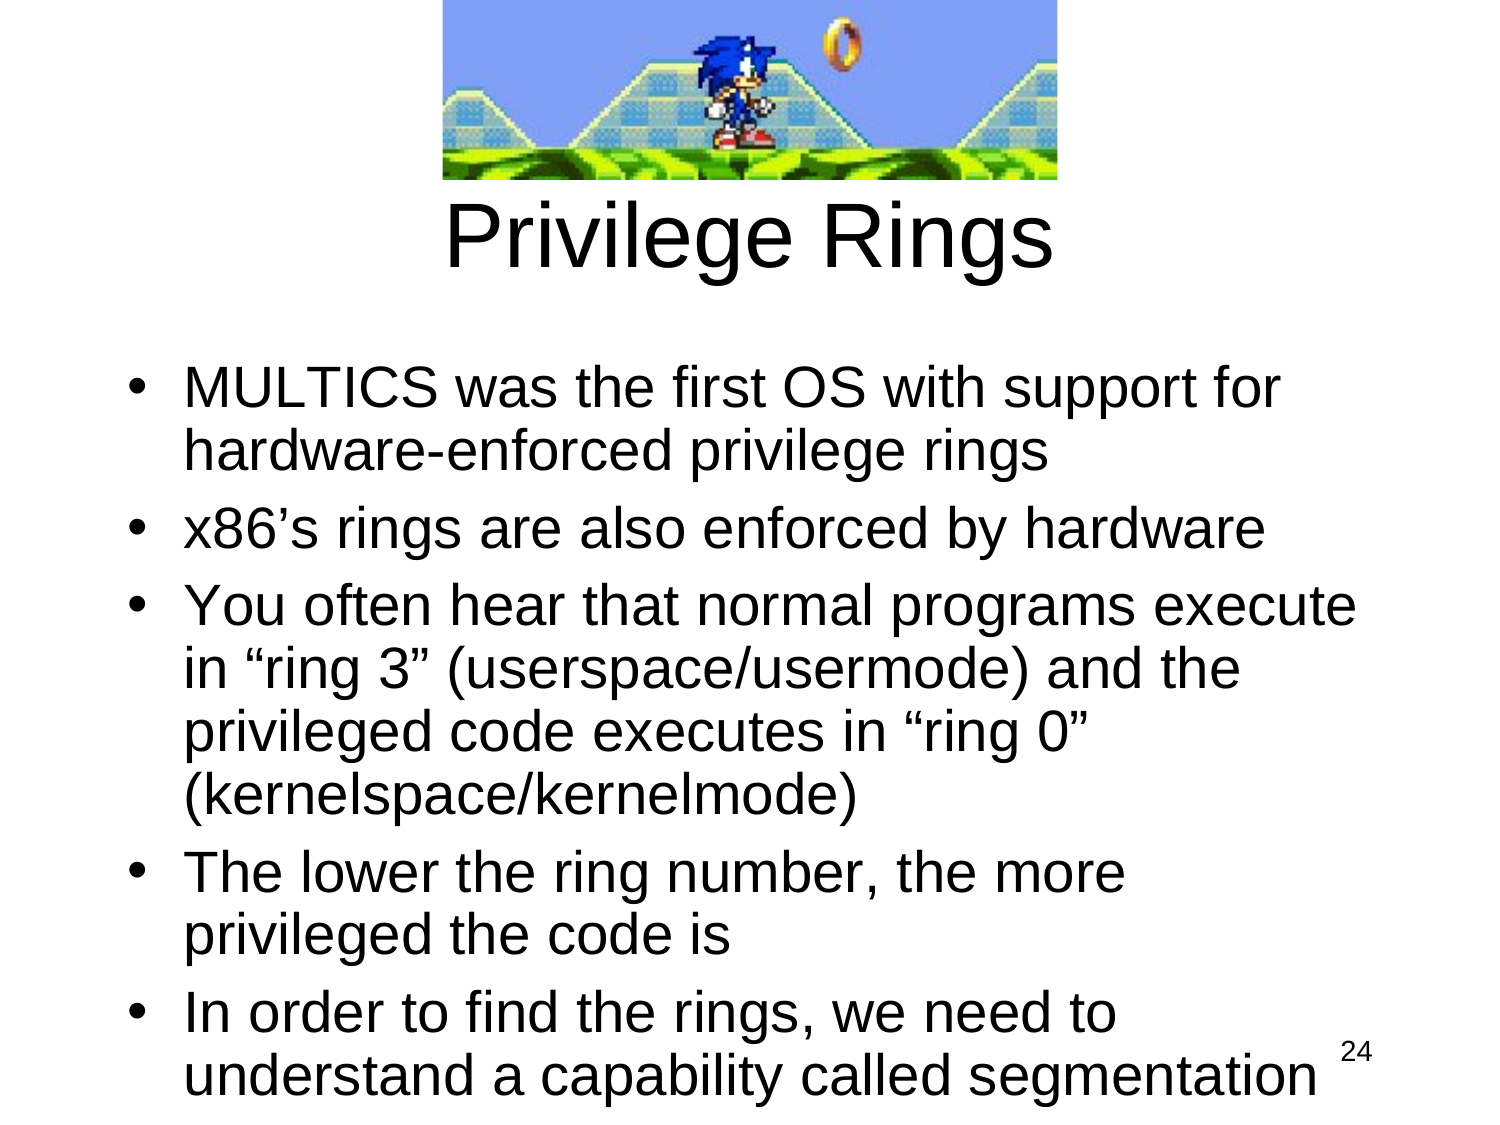

# Privilege Rings
MULTICS was the first OS with support for hardware-enforced privilege rings
x86’s rings are also enforced by hardware
You often hear that normal programs execute in “ring 3” (userspace/usermode) and the privileged code executes in “ring 0” (kernelspace/kernelmode)
The lower the ring number, the more privileged the code is
In order to find the rings, we need to understand a capability called segmentation